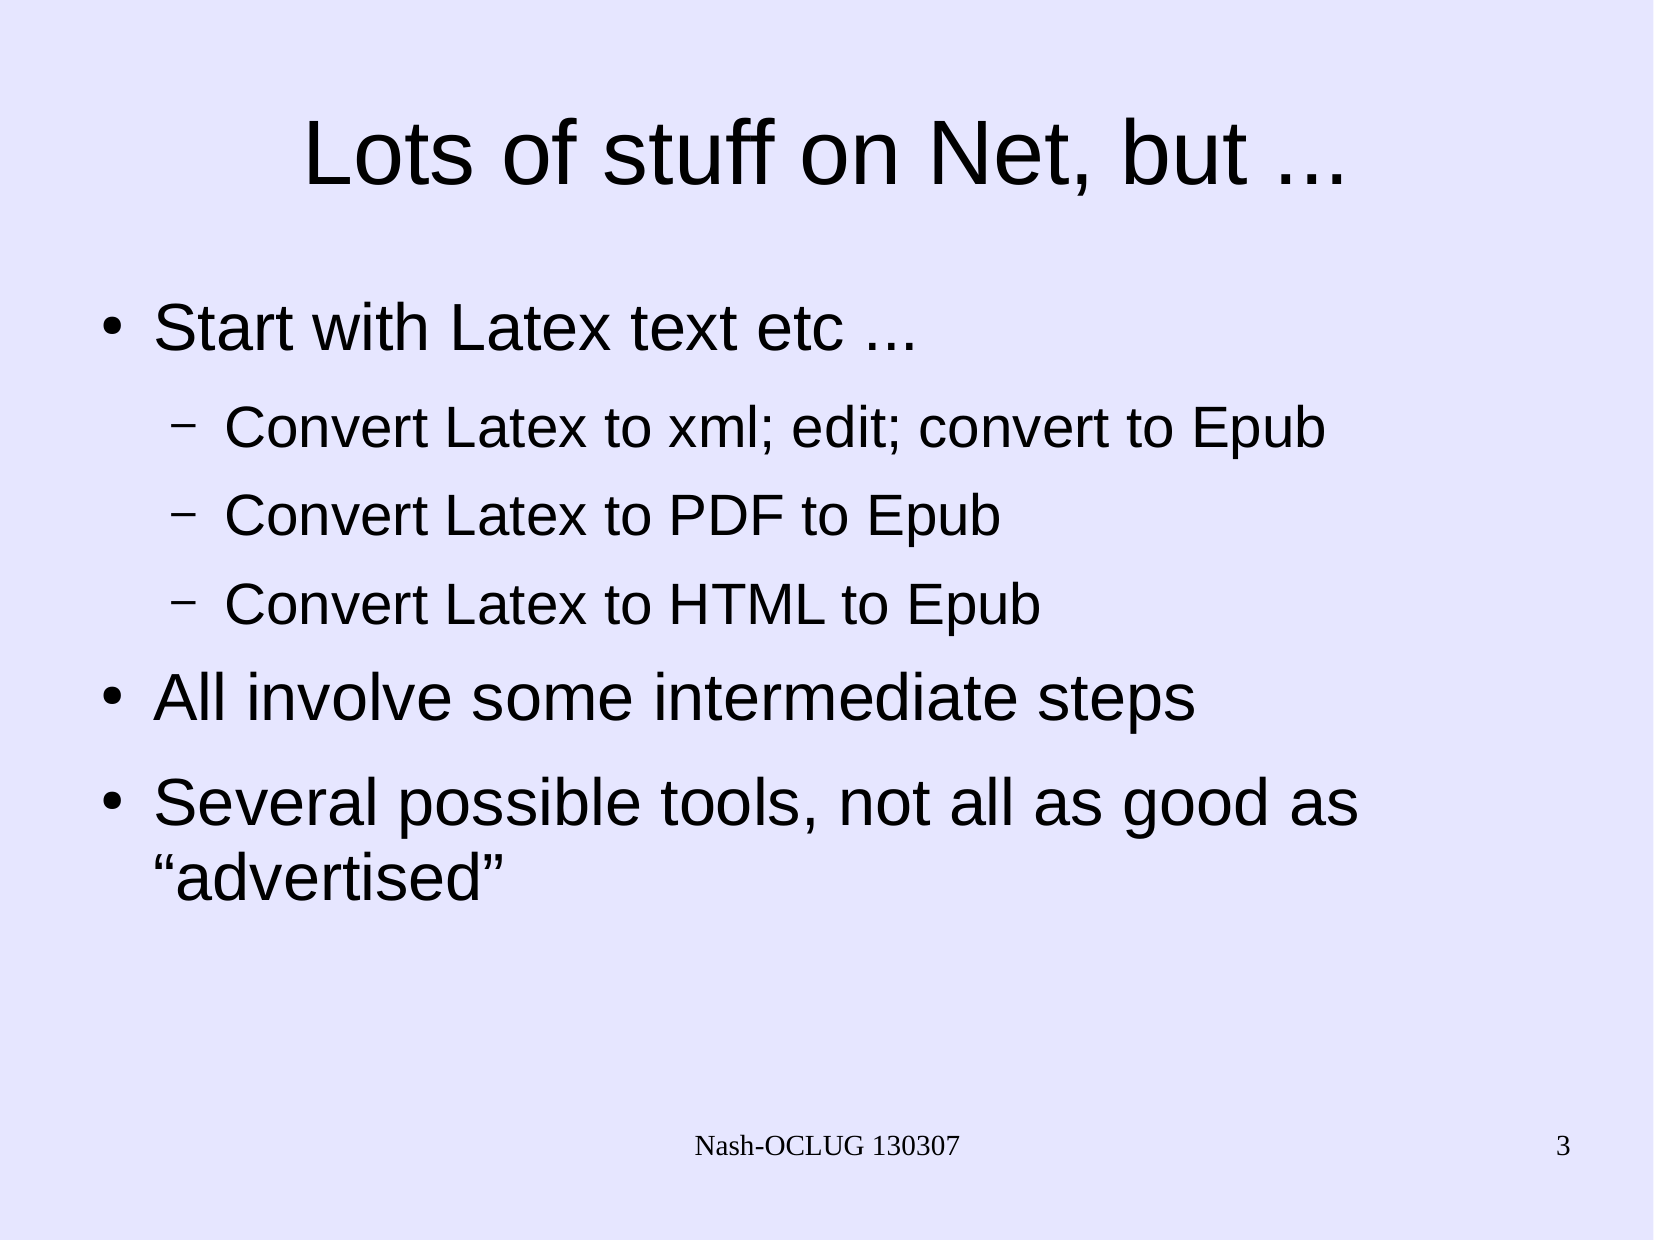

# Lots of stuff on Net, but ...
Start with Latex text etc ...
Convert Latex to xml; edit; convert to Epub
Convert Latex to PDF to Epub
Convert Latex to HTML to Epub
All involve some intermediate steps
Several possible tools, not all as good as “advertised”
3